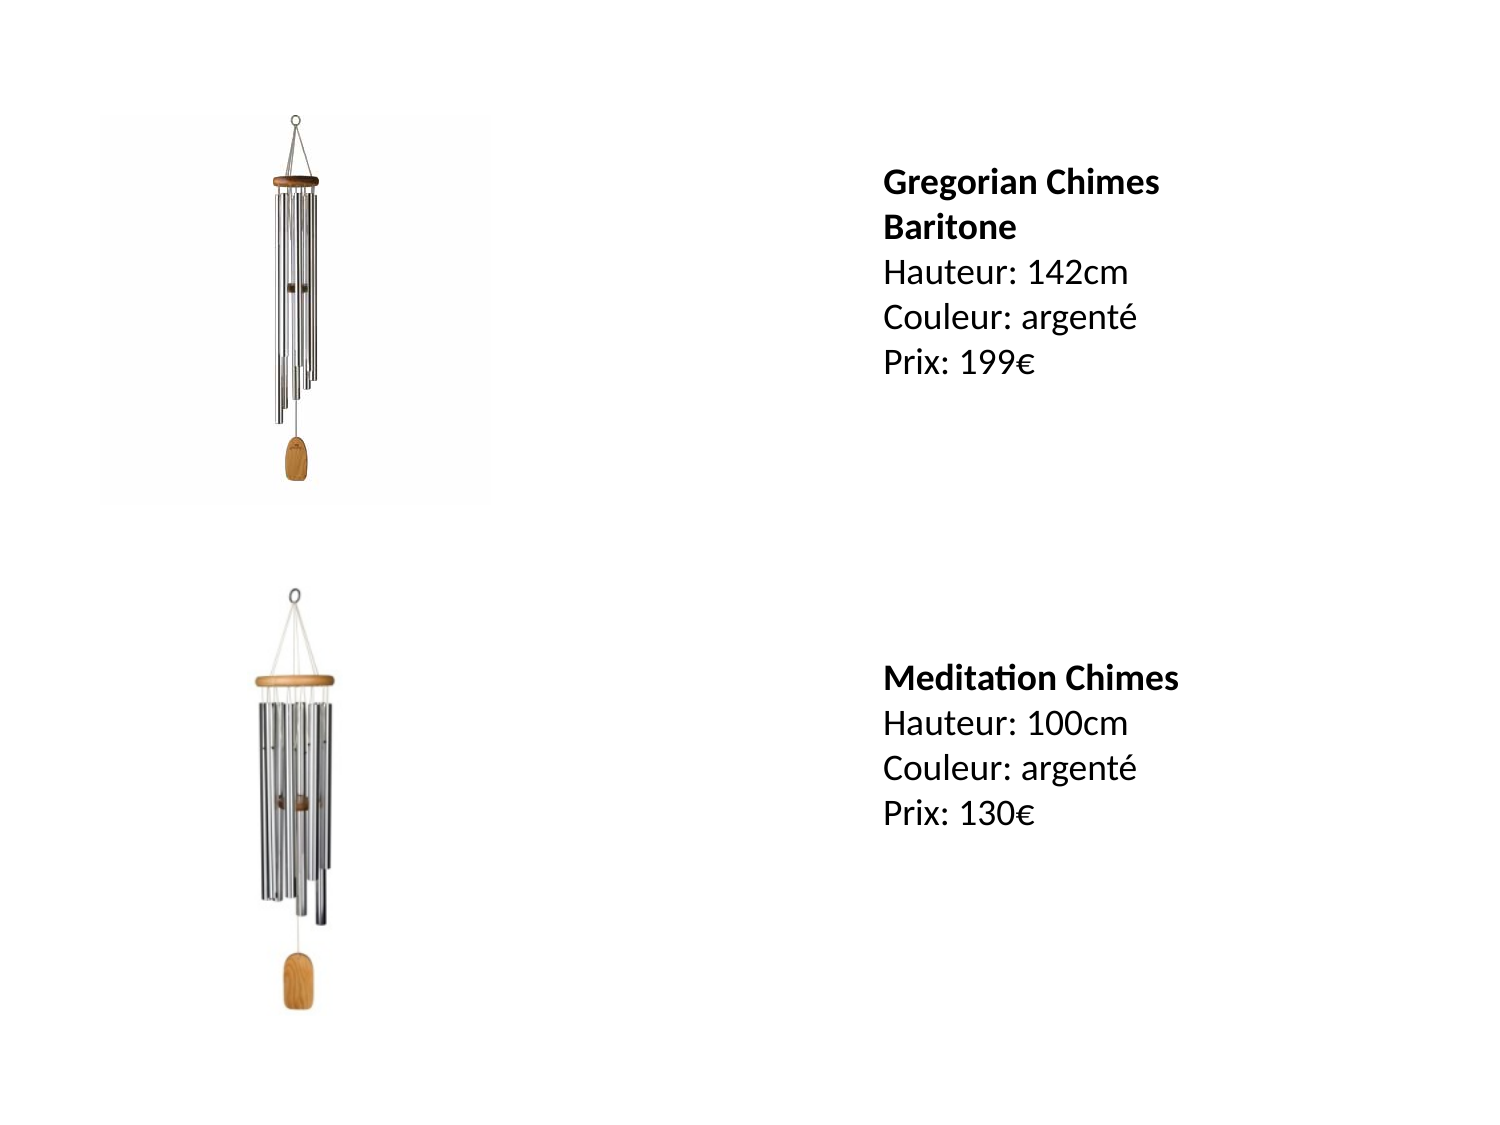

Gregorian Chimes Baritone
Hauteur: 142cm
Couleur: argenté
Prix: 199€
Meditation Chimes
Hauteur: 100cm
Couleur: argenté
Prix: 130€